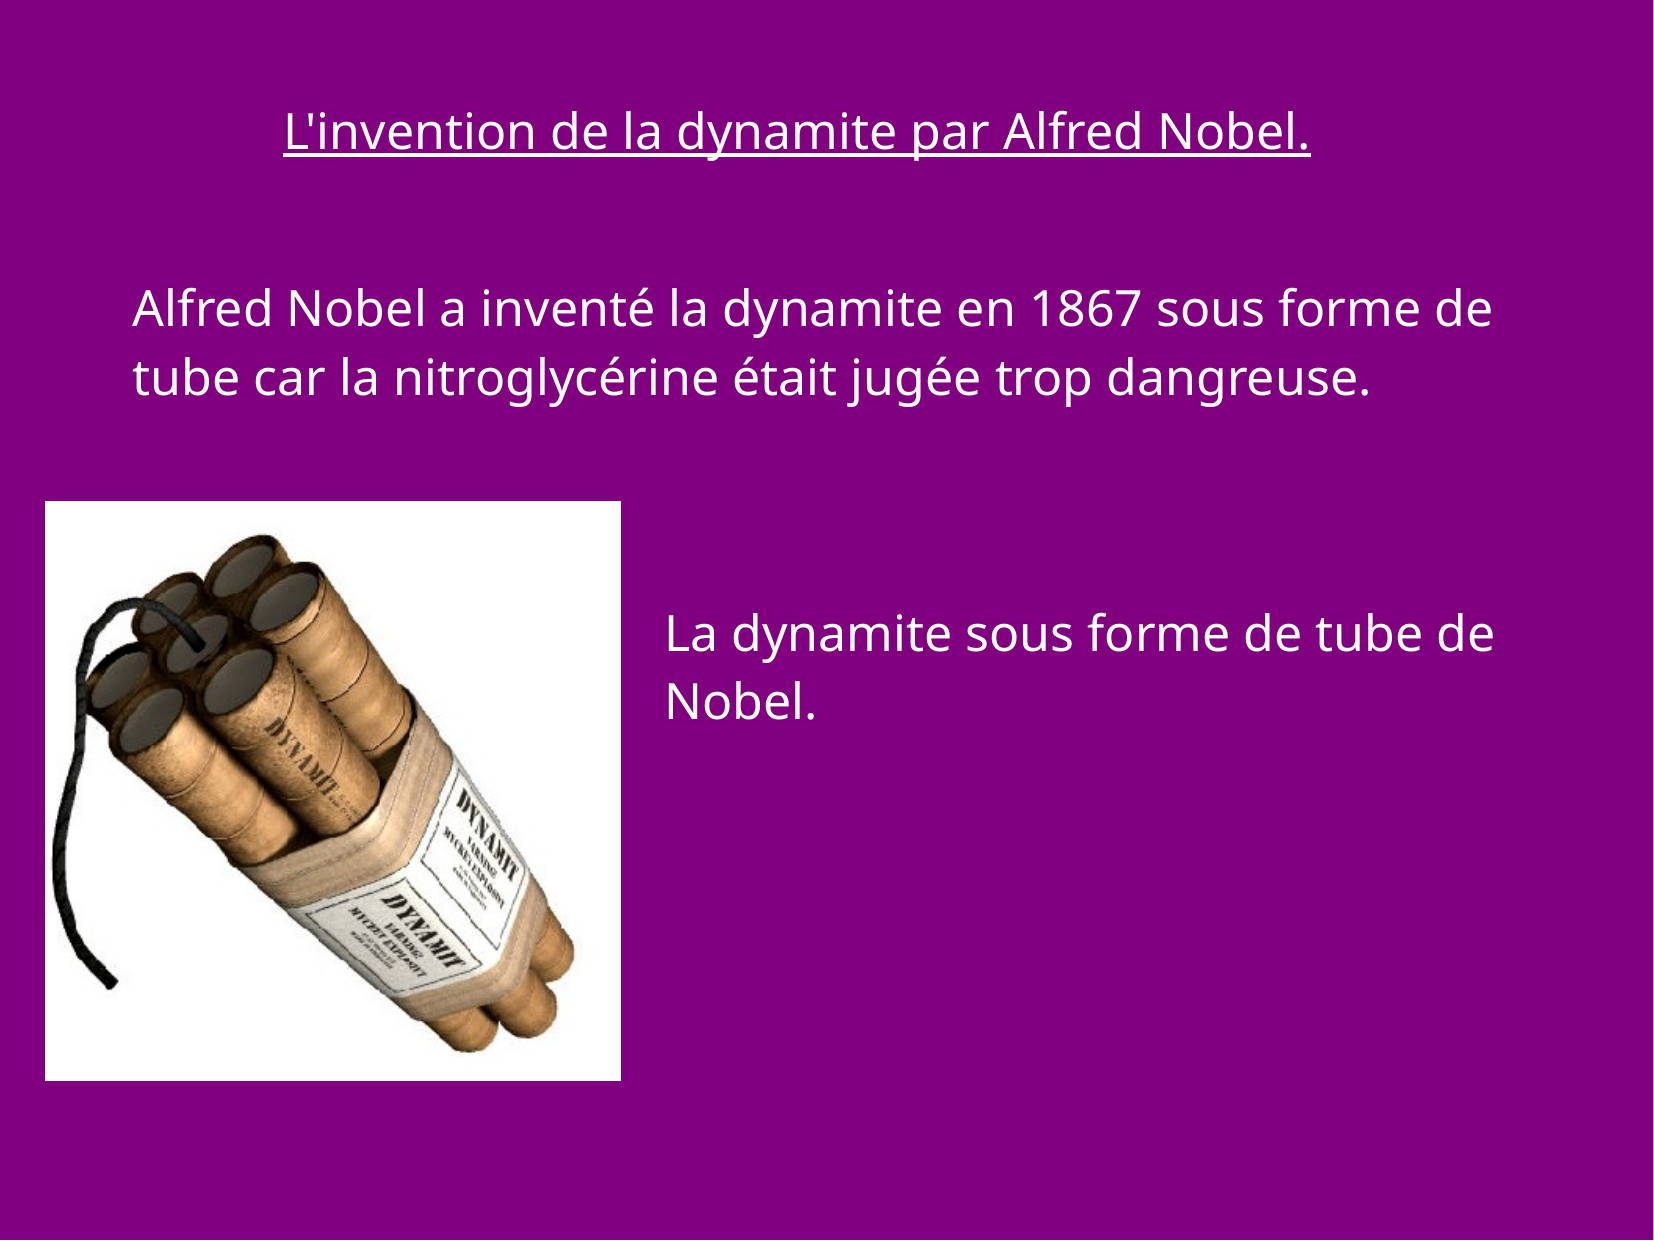

L'invention de la dynamite par Alfred Nobel.
Alfred Nobel a inventé la dynamite en 1867 sous forme de tube car la nitroglycérine était jugée trop dangreuse.
La dynamite sous forme de tube de Nobel.